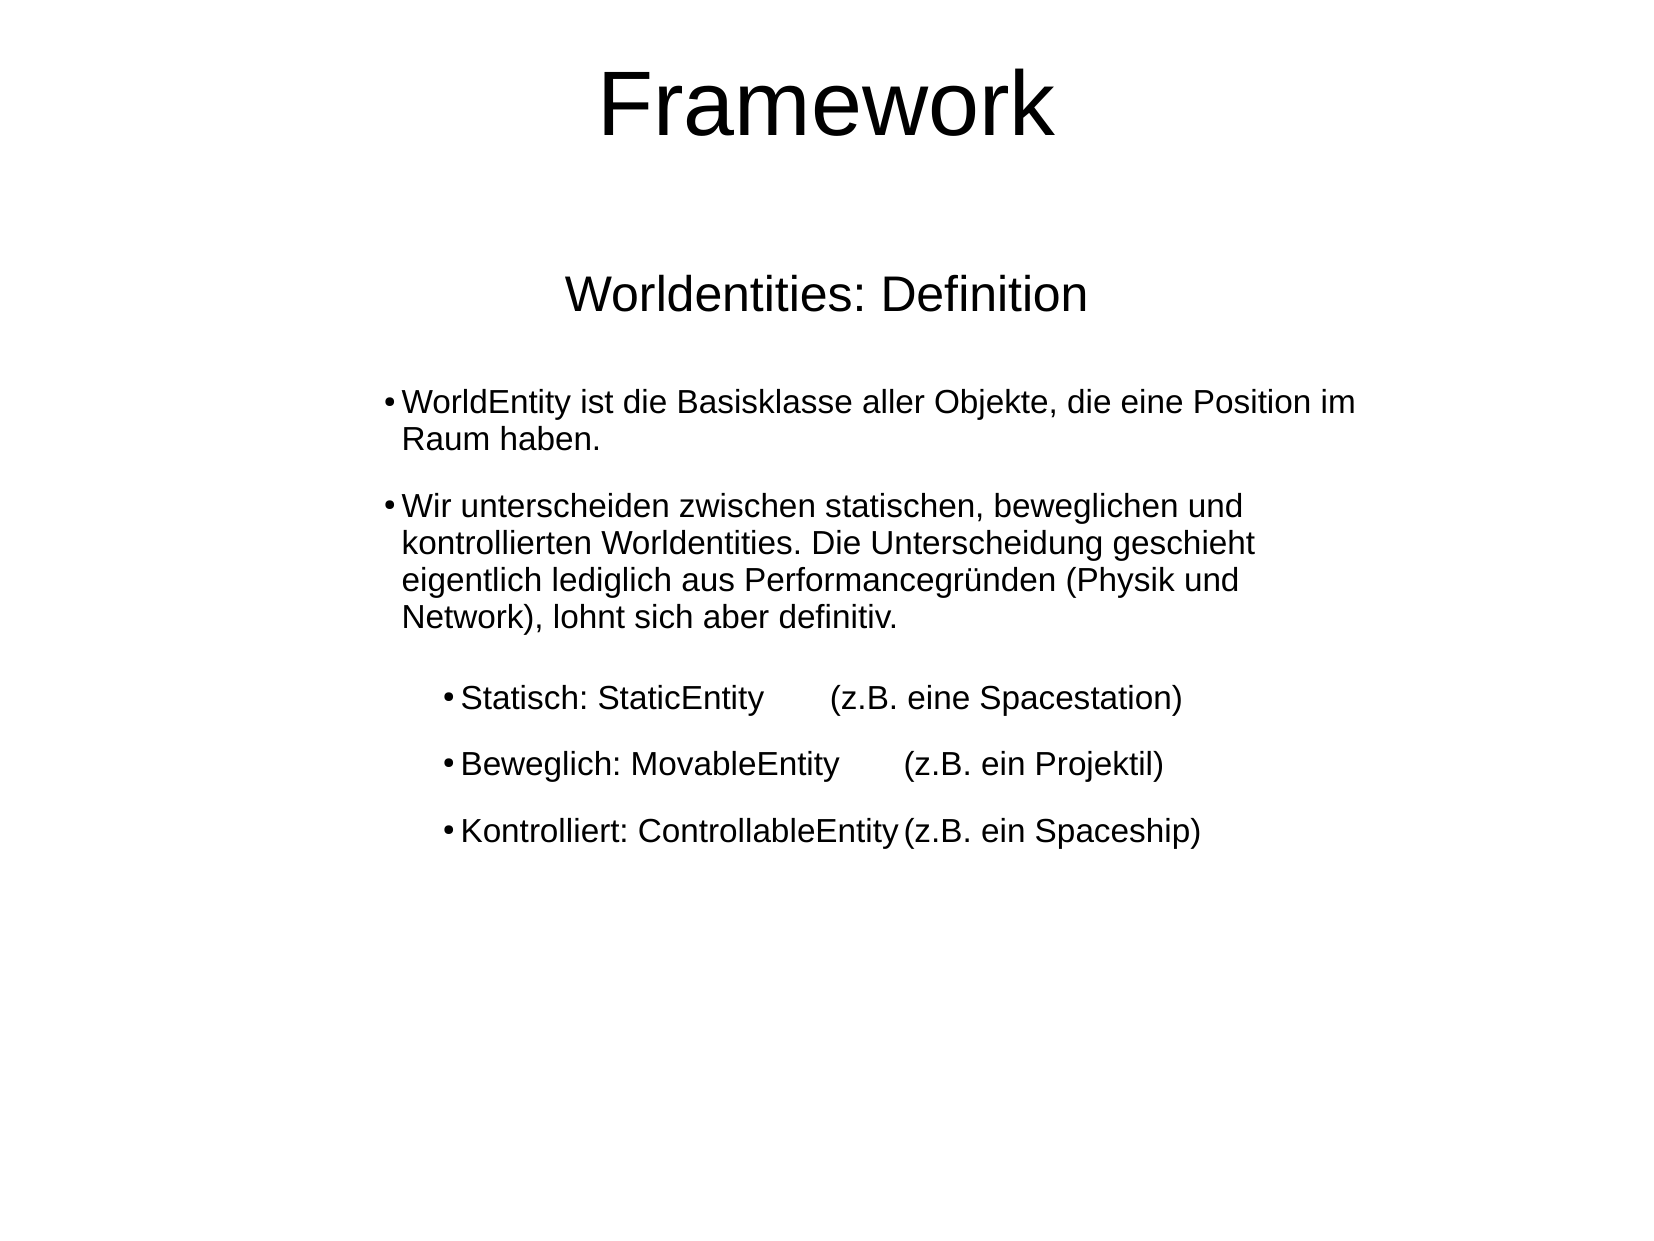

# Framework
Worldentities: Definition
WorldEntity ist die Basisklasse aller Objekte, die eine Position im Raum haben.
Wir unterscheiden zwischen statischen, beweglichen und kontrollierten Worldentities. Die Unterscheidung geschieht eigentlich lediglich aus Performancegründen (Physik und Network), lohnt sich aber definitiv.
Statisch: StaticEntity 	(z.B. eine Spacestation)
Beweglich: MovableEntity	(z.B. ein Projektil)
Kontrolliert: ControllableEntity	(z.B. ein Spaceship)